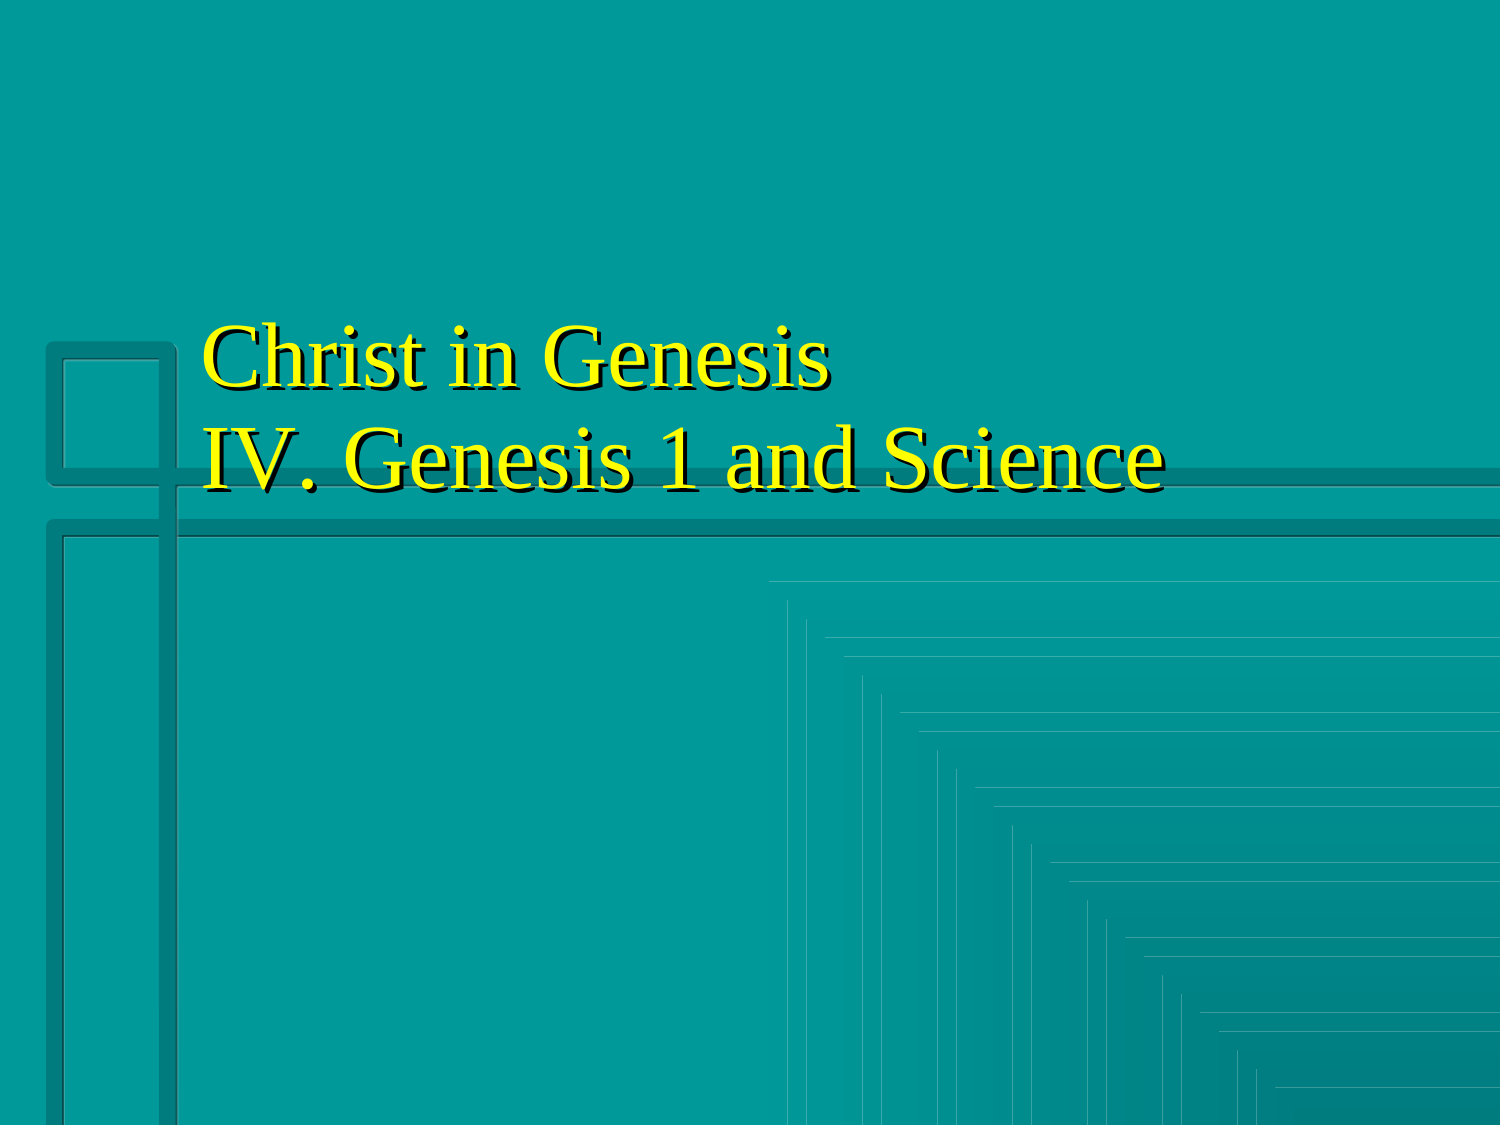

# Christ in Genesis IV. Genesis 1 and Science